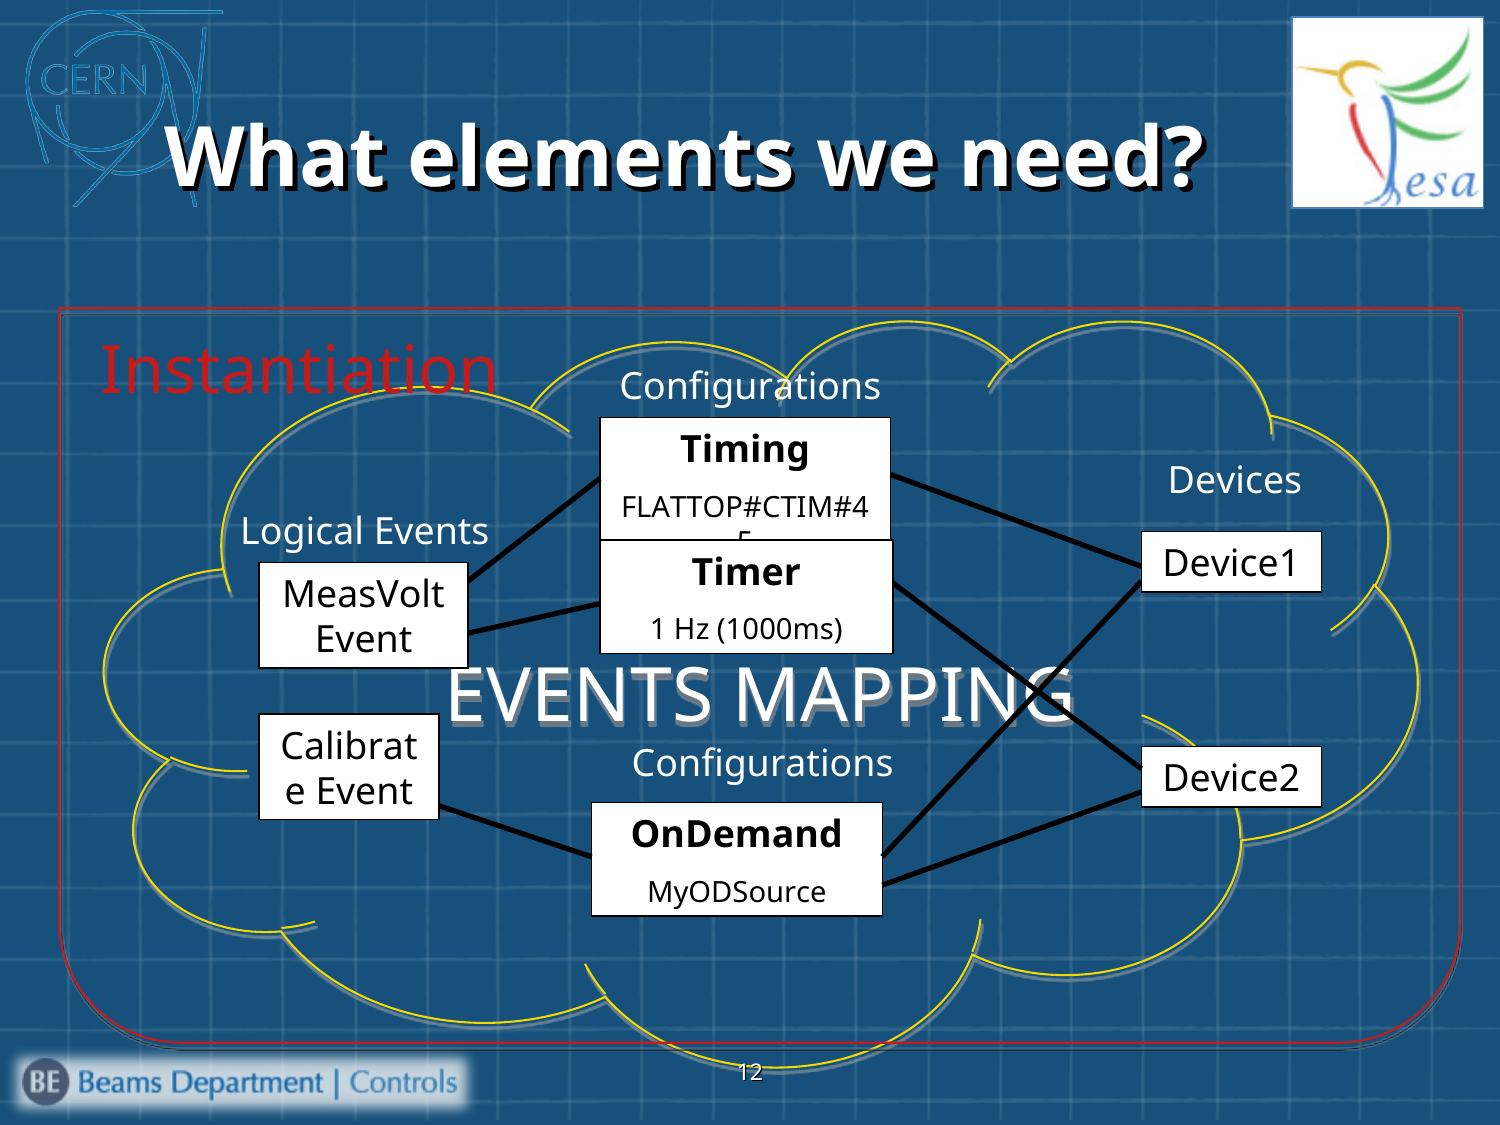

# What elements we need?
Instantiation
EVENTS MAPPING
Configurations
Timing
FLATTOP#CTIM#45
Devices
Logical Events
Device1
Timer
1 Hz (1000ms)
MeasVolt Event
Calibrate Event
Configurations
Device2
OnDemand
MyODSource